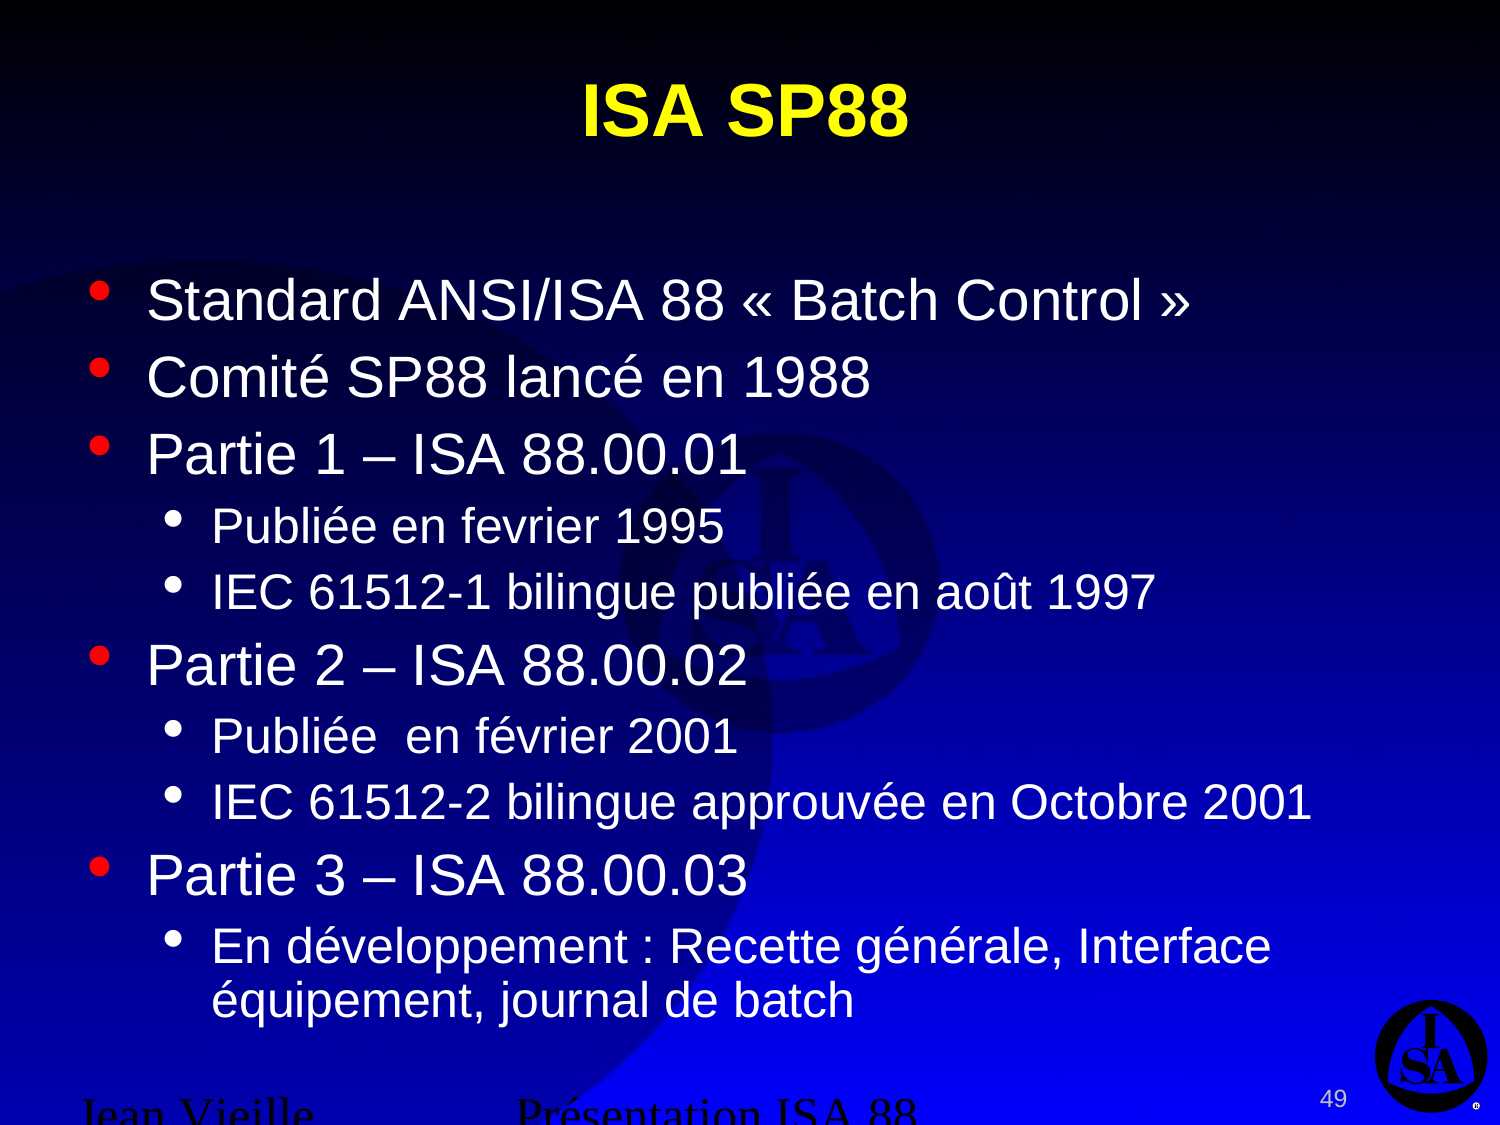

# ISA SP88
Standard ANSI/ISA 88 « Batch Control »
Comité SP88 lancé en 1988
Partie 1 – ISA 88.00.01
Publiée en fevrier 1995
IEC 61512-1 bilingue publiée en août 1997
Partie 2 – ISA 88.00.02
Publiée en février 2001
IEC 61512-2 bilingue approuvée en Octobre 2001
Partie 3 – ISA 88.00.03
En développement : Recette générale, Interface équipement, journal de batch